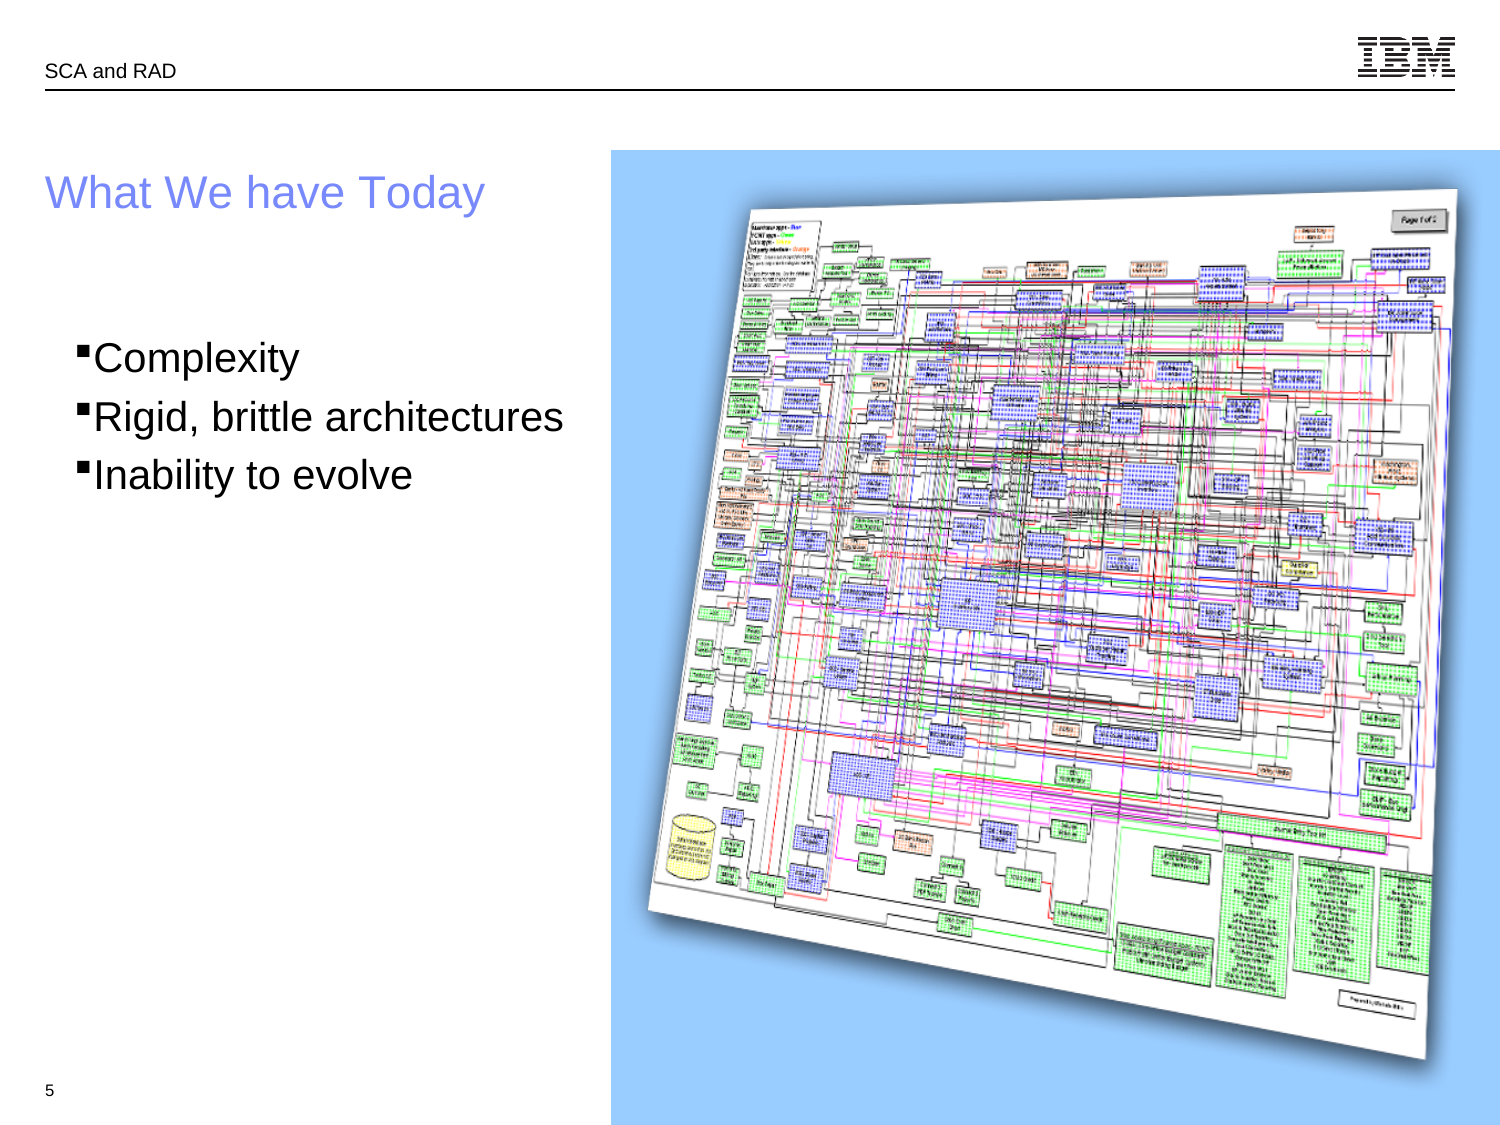

What We have Today
# Complexity
Rigid, brittle architectures
Inability to evolve
5